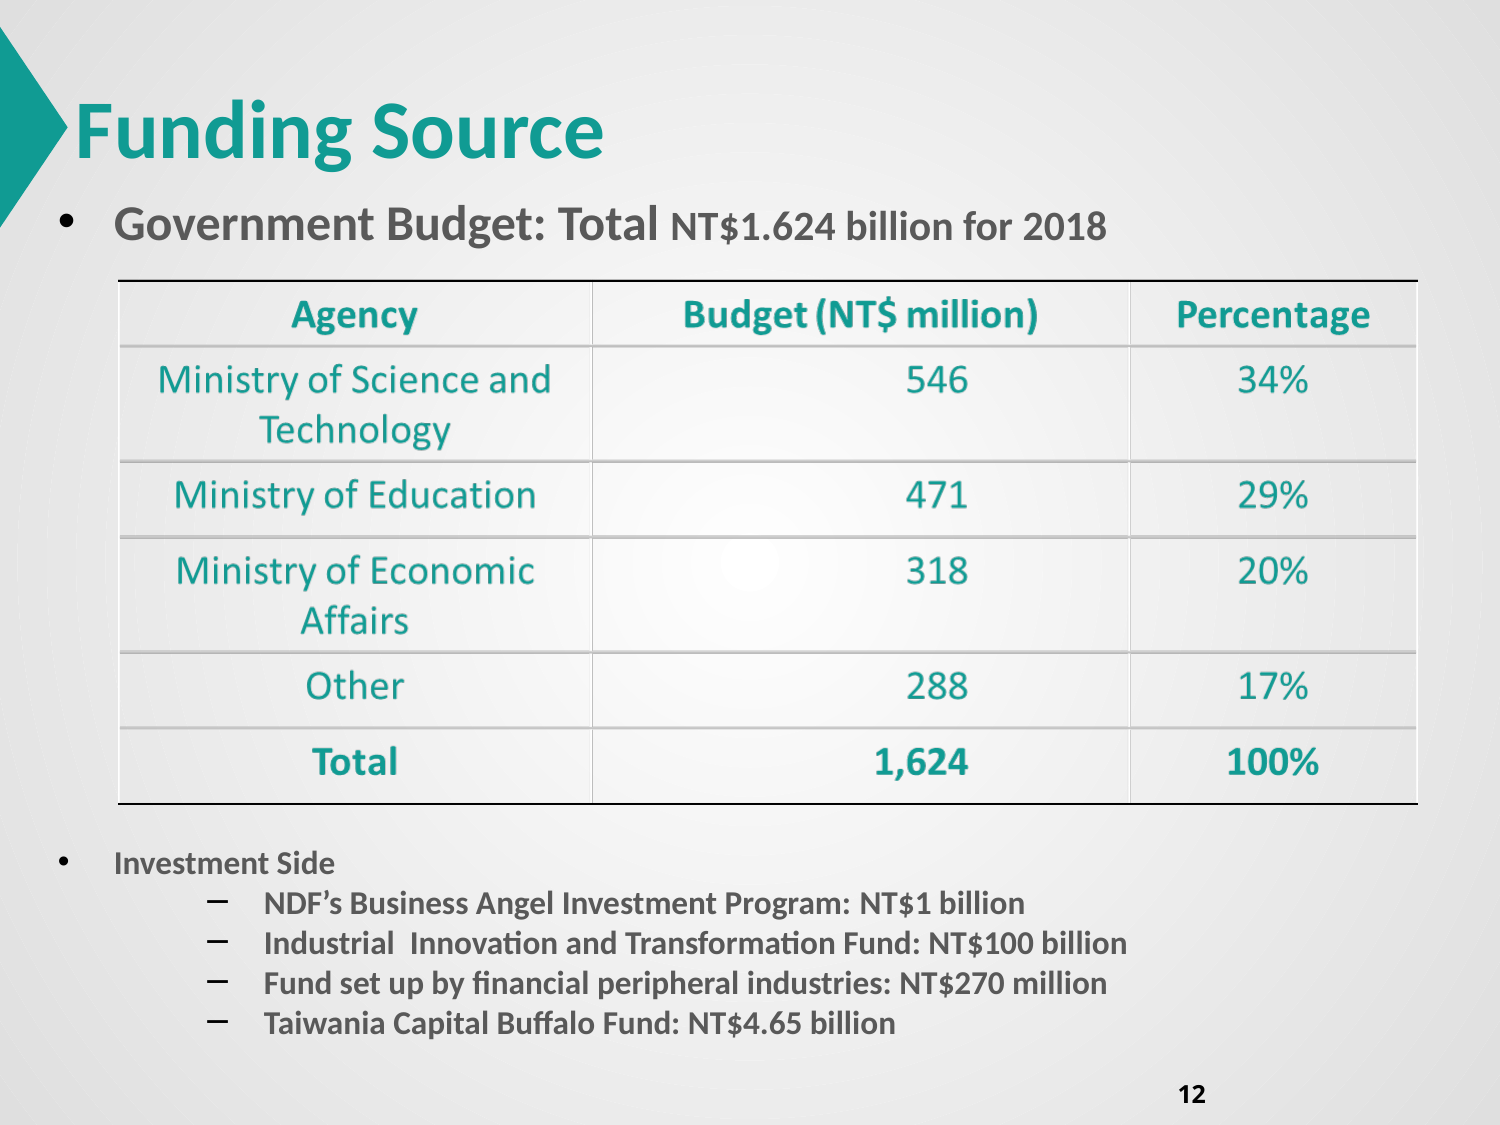

Funding Source
Government Budget: Total NT$1.624 billion for 2018
Investment Side
NDF’s Business Angel Investment Program: NT$1 billion
Industrial Innovation and Transformation Fund: NT$100 billion
Fund set up by financial peripheral industries: NT$270 million
Taiwania Capital Buffalo Fund: NT$4.65 billion